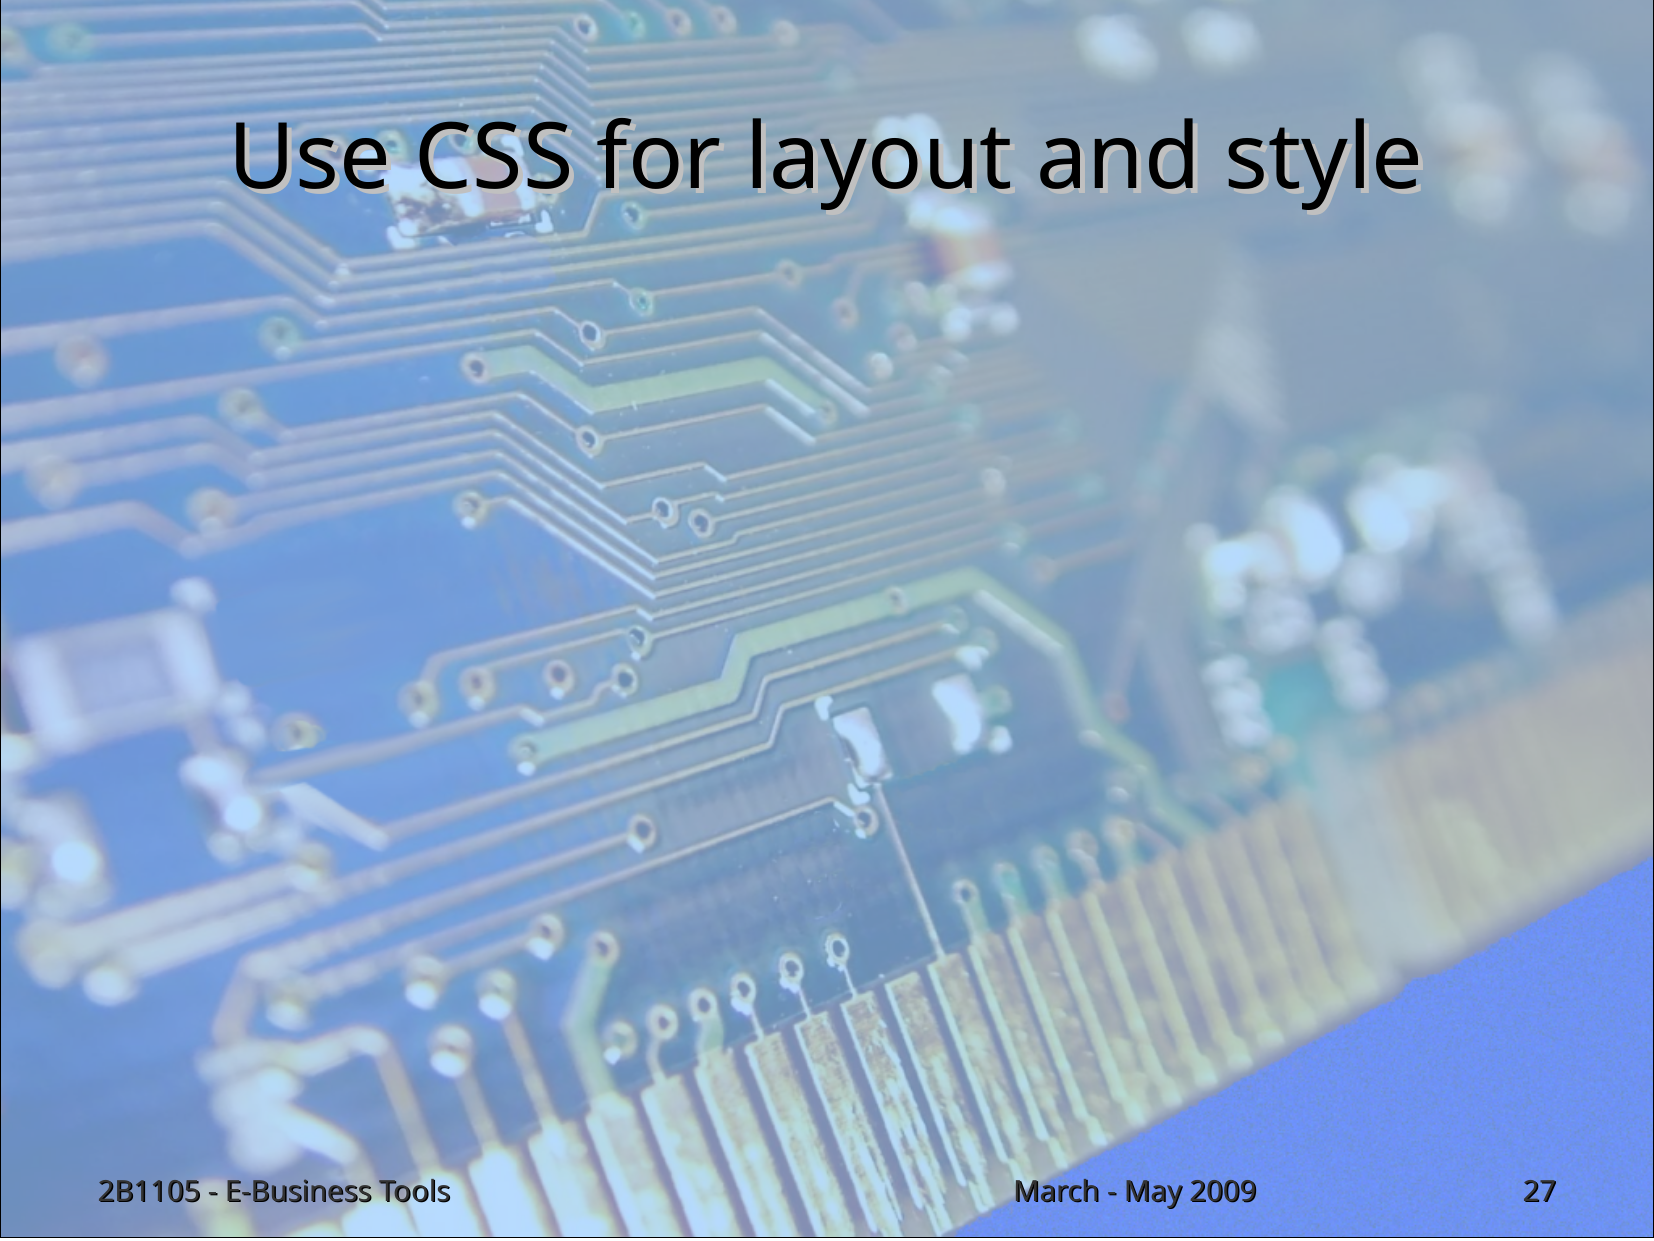

# Use CSS for layout and style